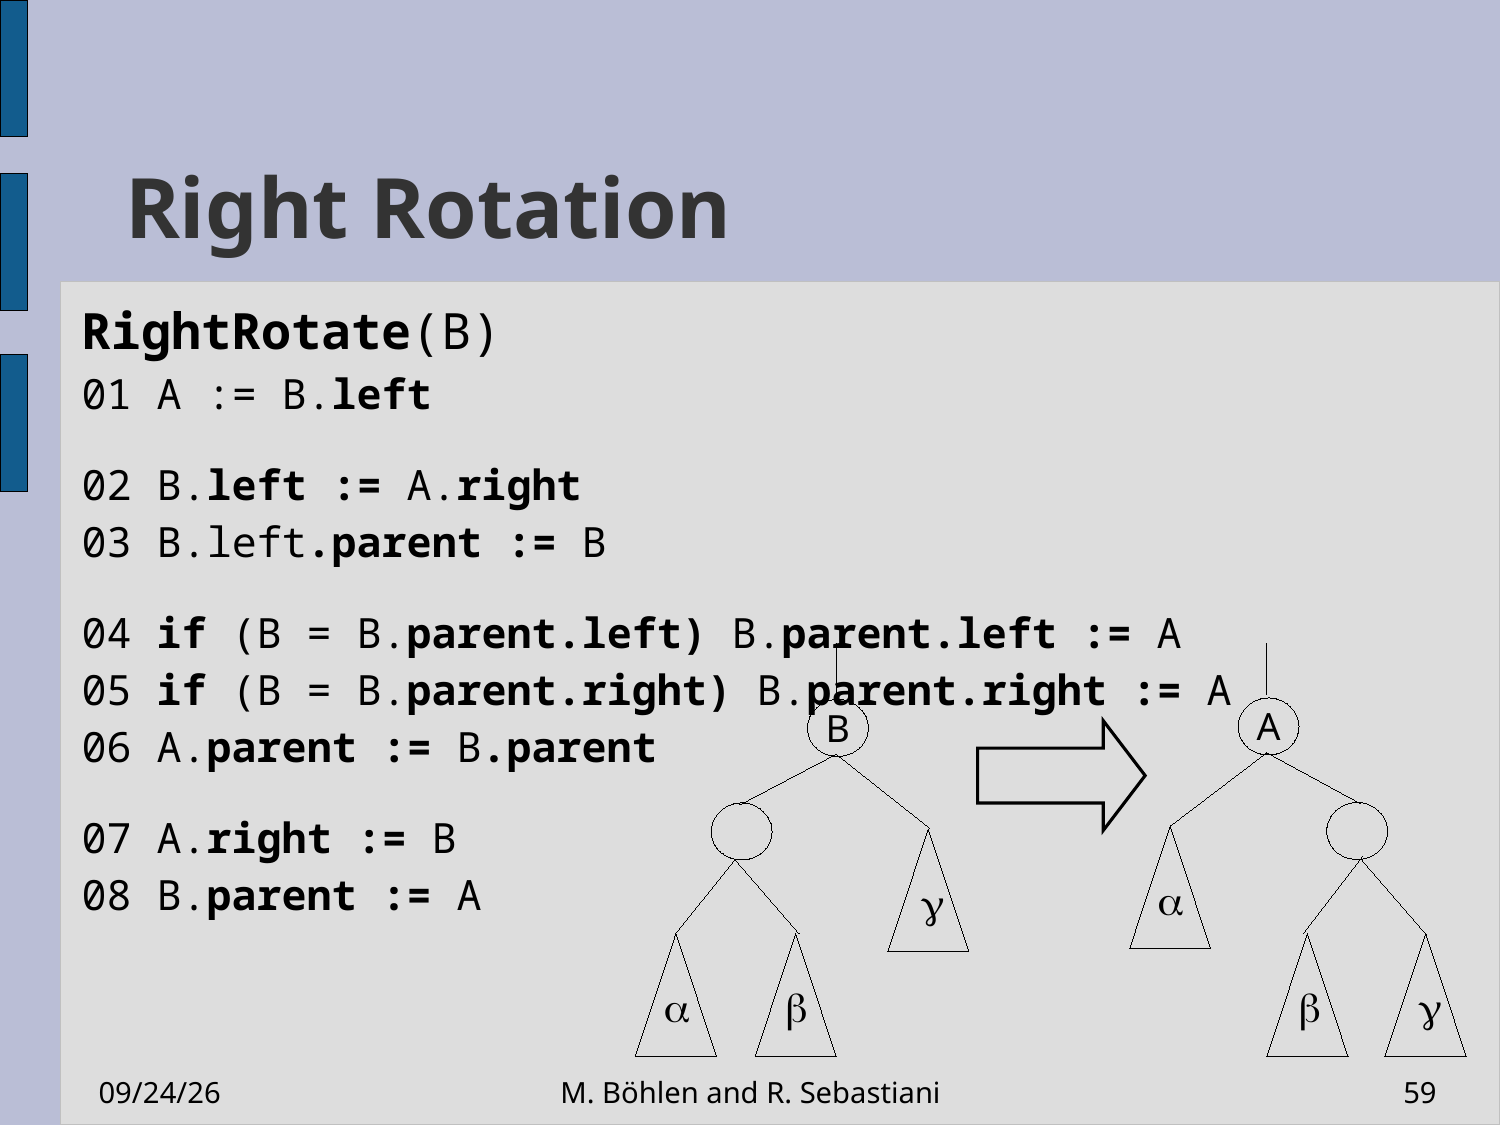

# Right Rotation
RightRotate(B)
01 A := B.left
02 B.left := A.right
03 B.left.parent := B
04 if (B = B.parent.left) B.parent.left := A
05 if (B = B.parent.right) B.parent.right := A
06 A.parent := B.parent
07 A.right := B
08 B.parent := A
A
B






M. Böhlen and R. Sebastiani
59